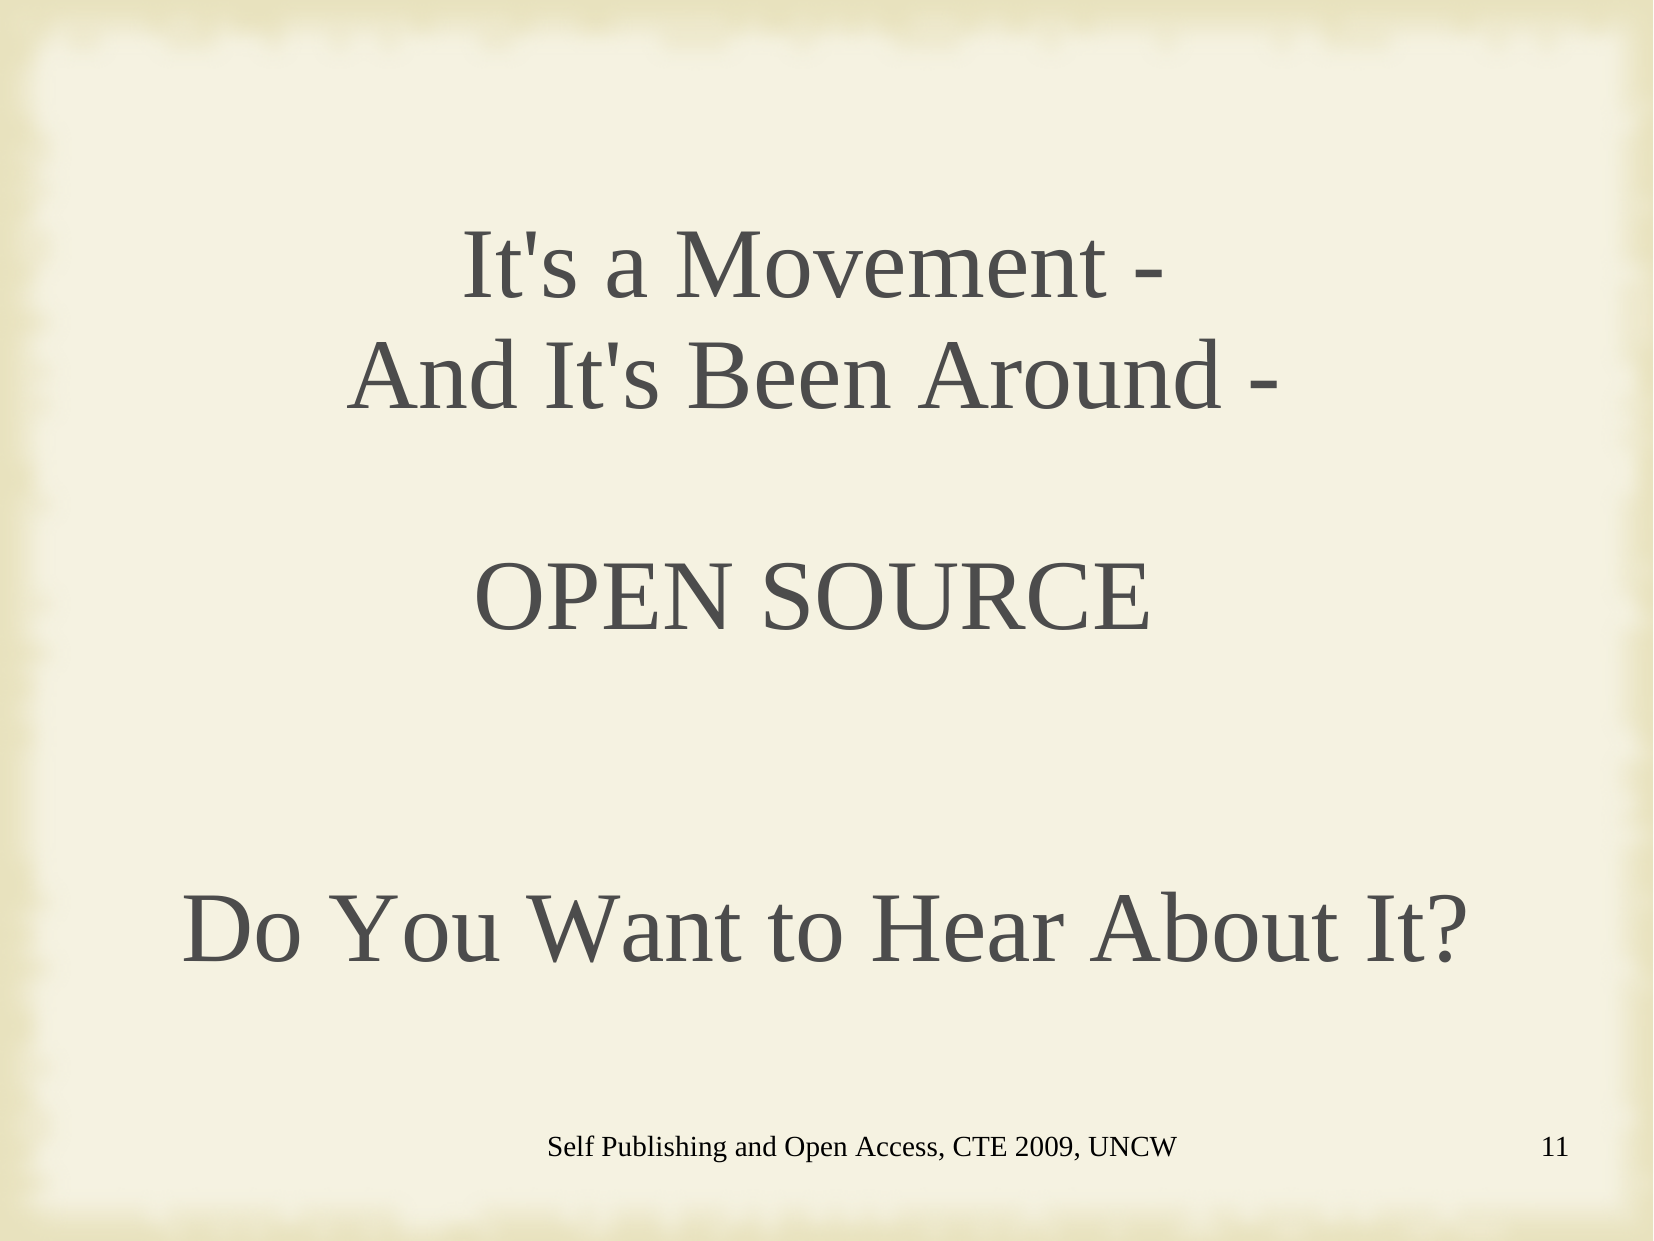

# It's a Movement - And It's Been Around - OPEN SOURCE Do You Want to Hear About It?
Self Publishing and Open Access, CTE 2009, UNCW
11